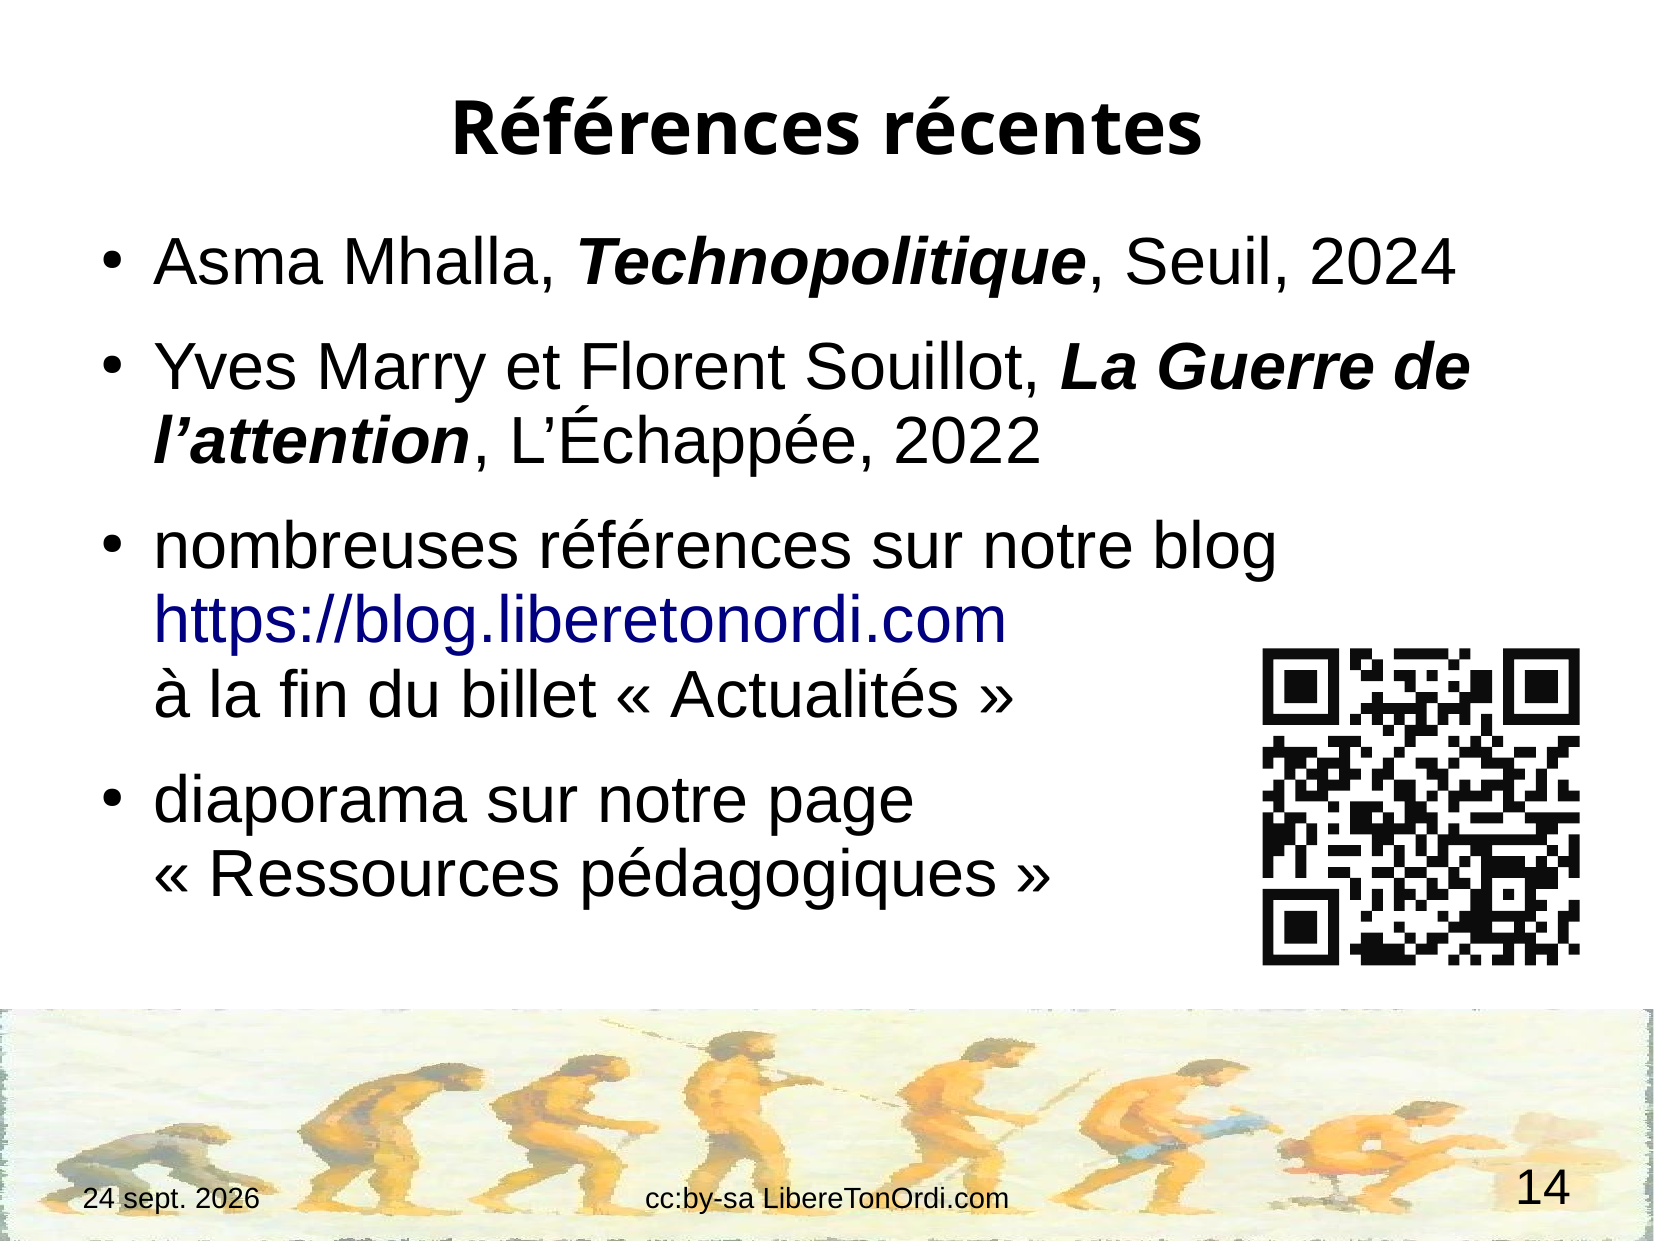

# Références récentes
Asma Mhalla, Technopolitique, Seuil, 2024
Yves Marry et Florent Souillot, La Guerre de l’attention, L’Échappée, 2022
nombreuses références sur notre blog
https://blog.liberetonordi.com
à la fin du billet « Actualités »
diaporama sur notre page
« Ressources pédagogiques »
cc:by-sa LibereTonOrdi.com
14